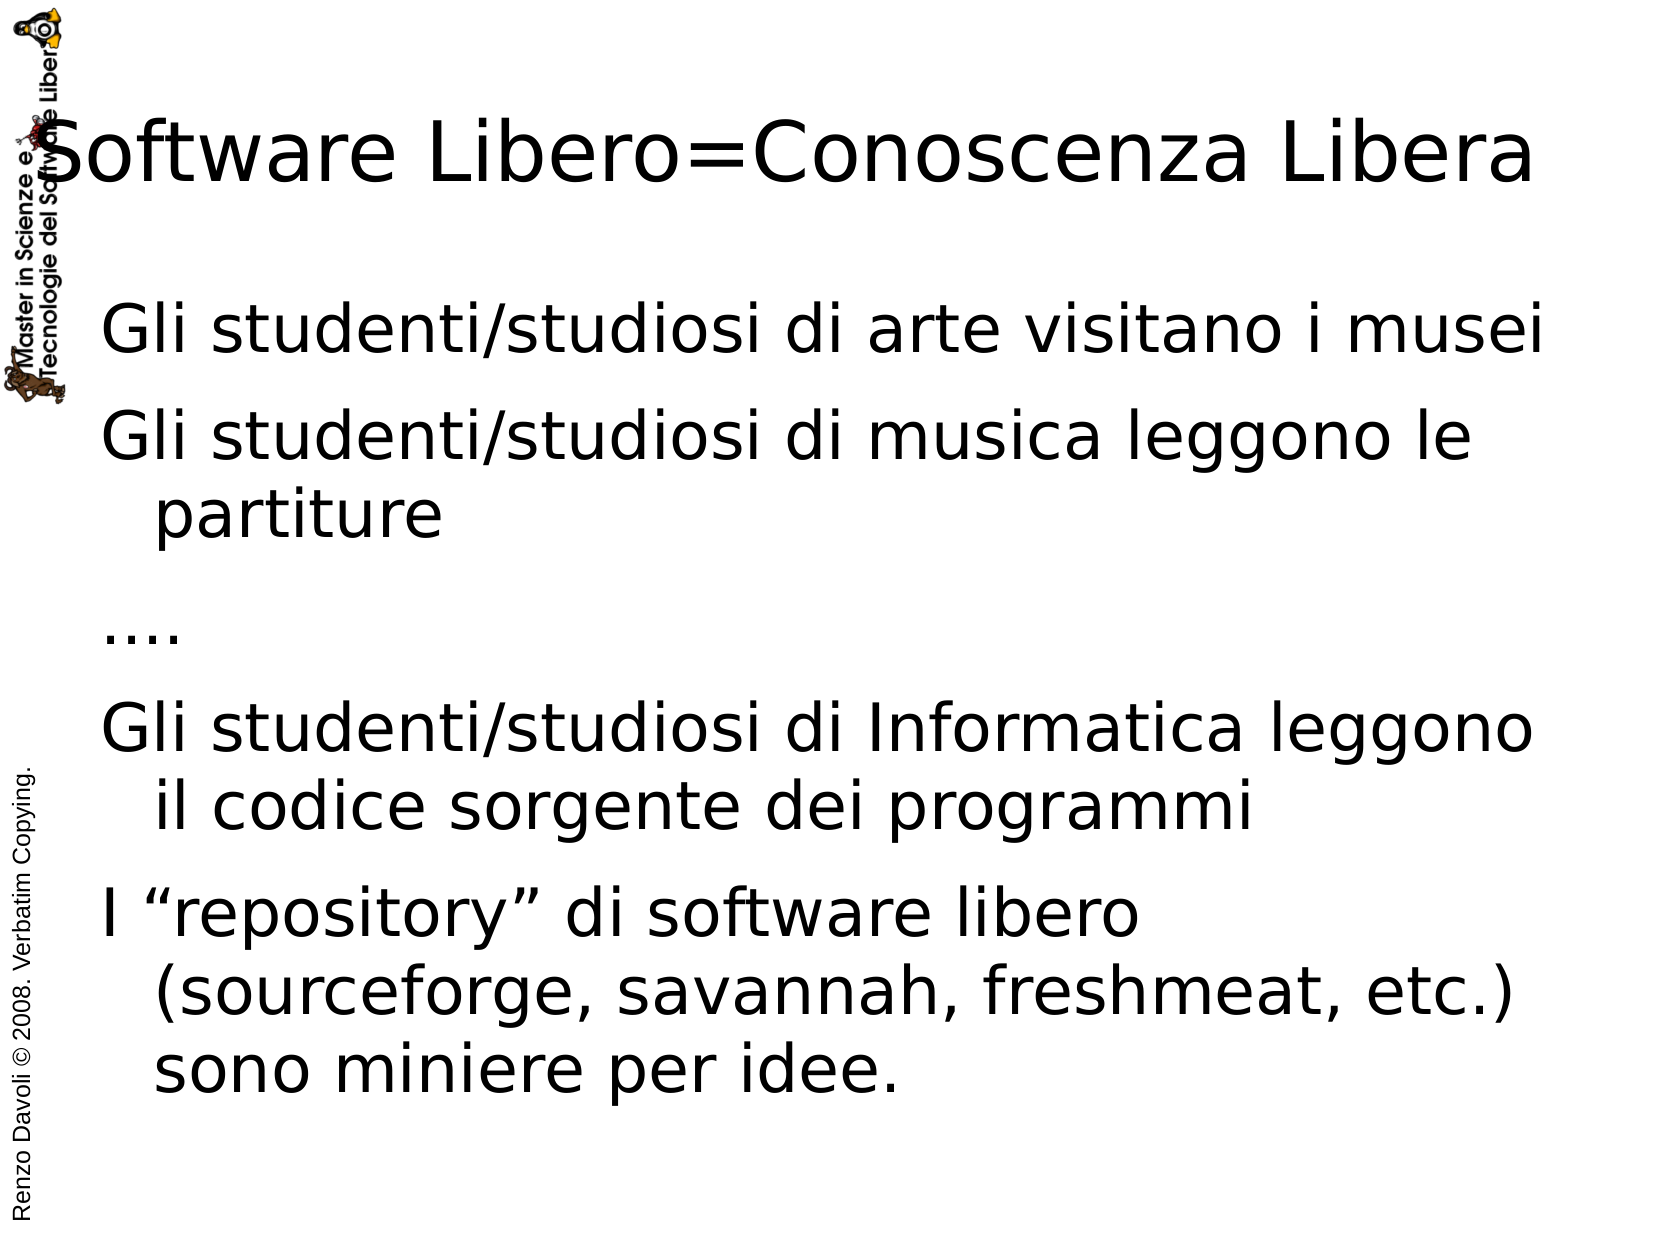

# Software Libero=Conoscenza Libera
Gli studenti/studiosi di arte visitano i musei
Gli studenti/studiosi di musica leggono le partiture
....
Gli studenti/studiosi di Informatica leggono il codice sorgente dei programmi
I “repository” di software libero (sourceforge, savannah, freshmeat, etc.) sono miniere per idee.